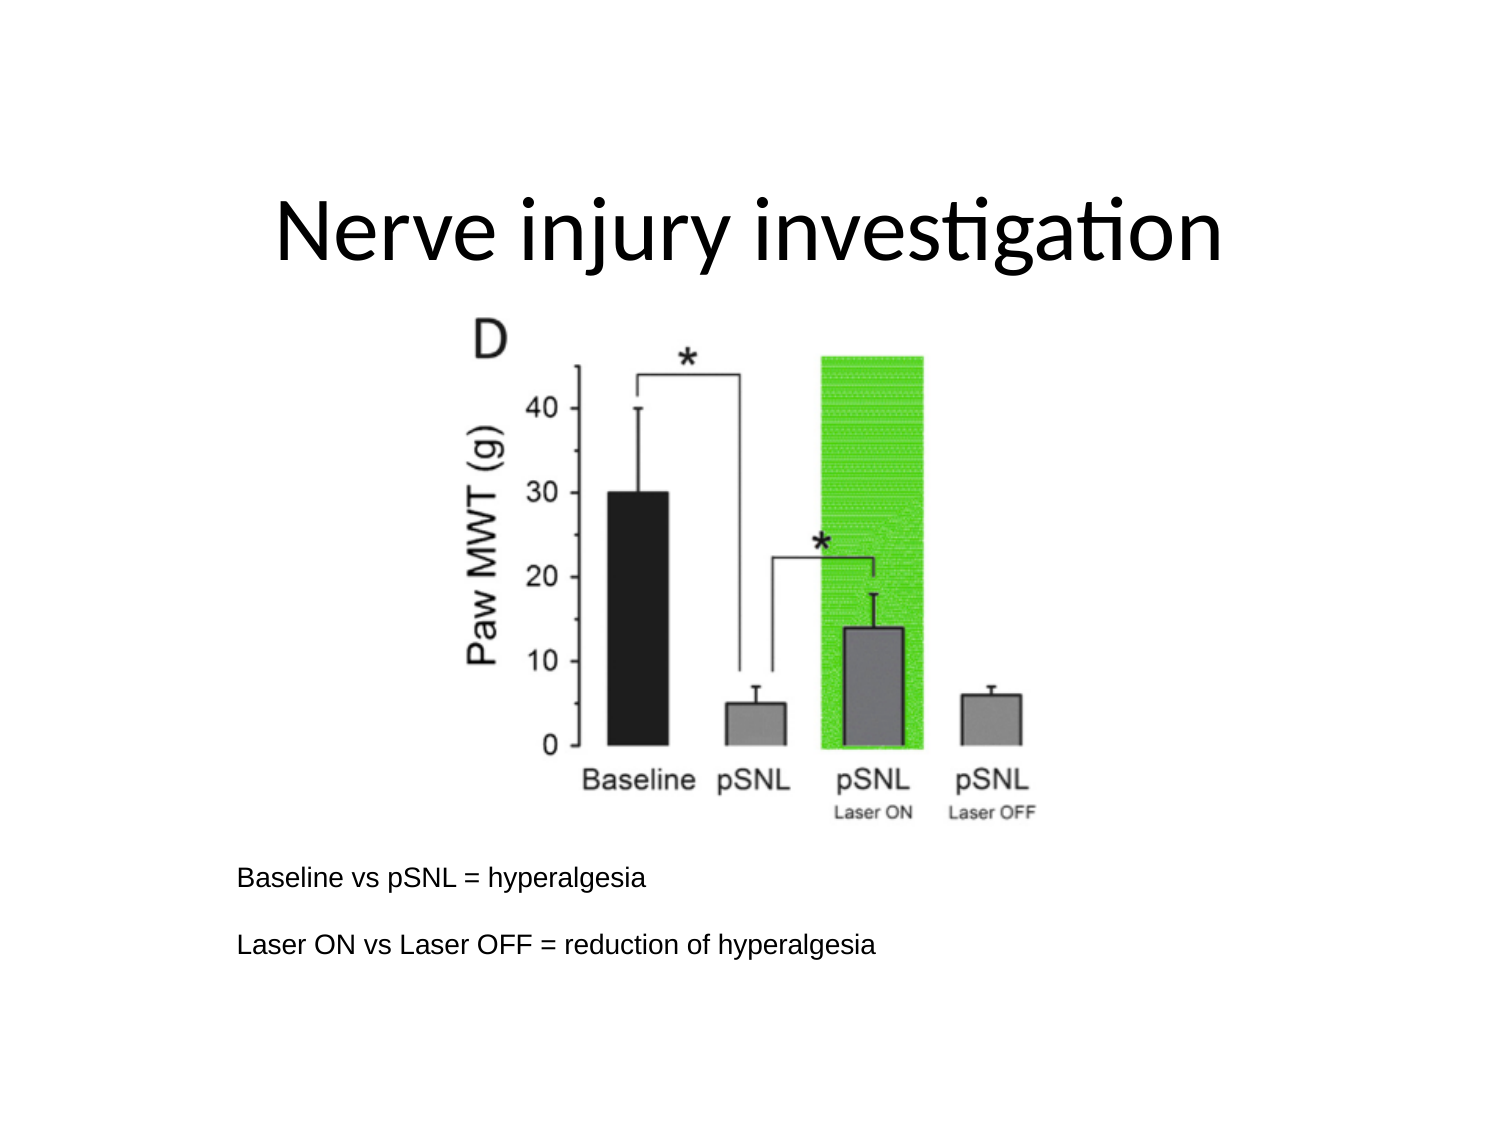

# Nerve injury investigation
Baseline vs pSNL = hyperalgesia
Laser ON vs Laser OFF = reduction of hyperalgesia